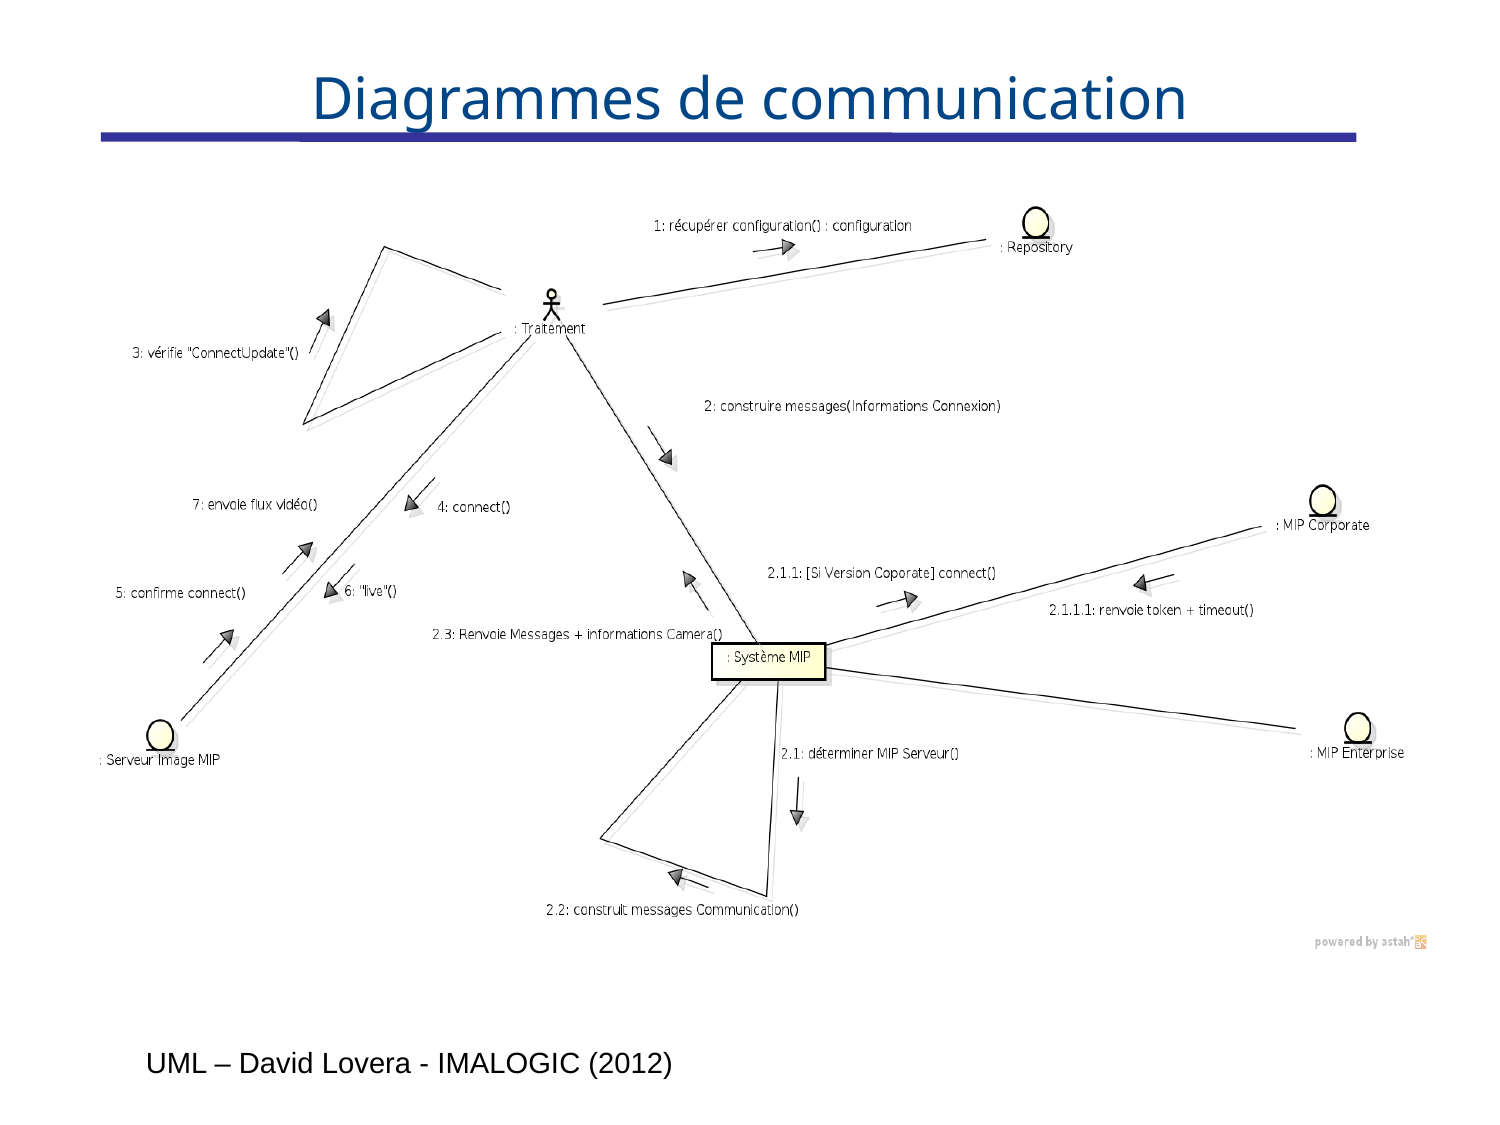

# Diagrammes de communication
UML – David Lovera - IMALOGIC (2012)